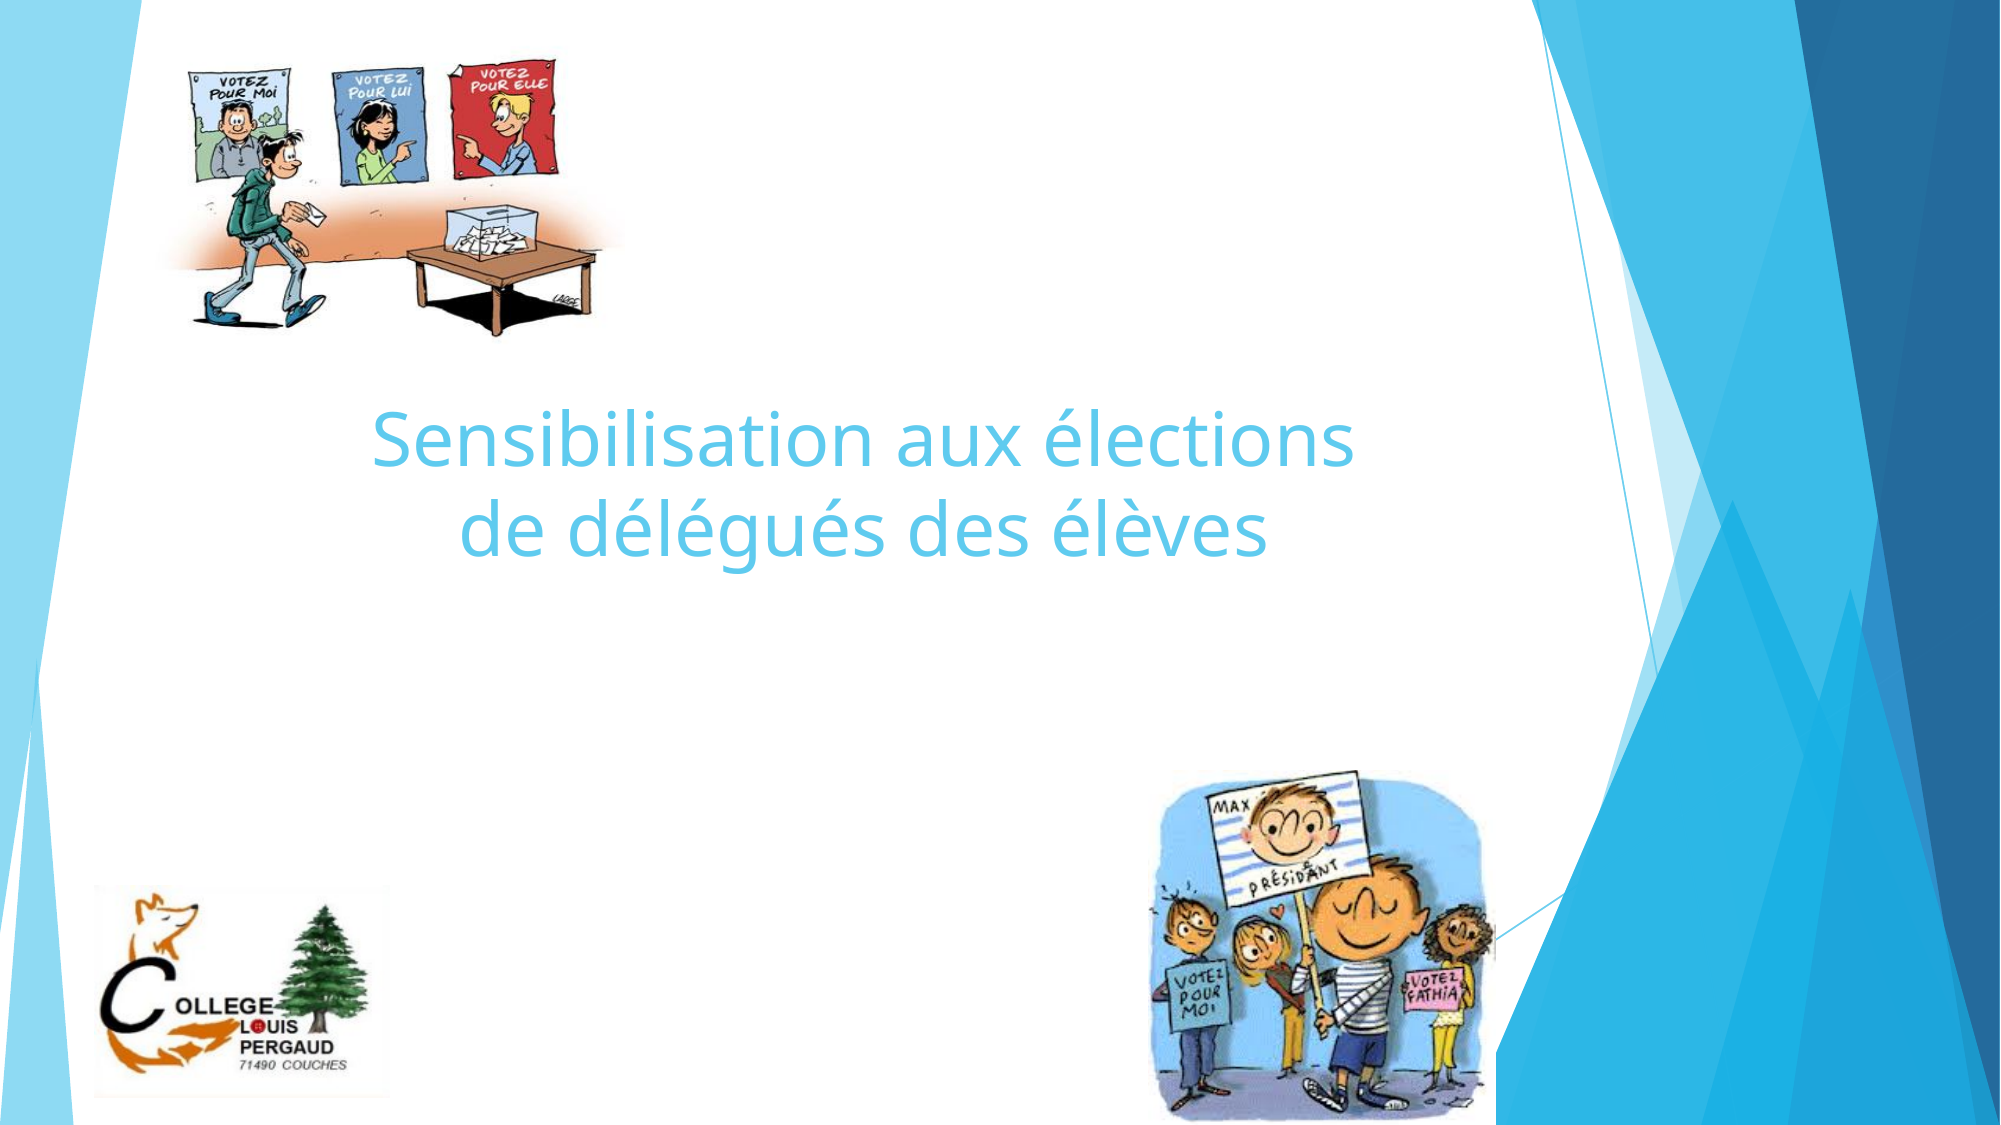

# Sensibilisation aux élections de délégués des élèves